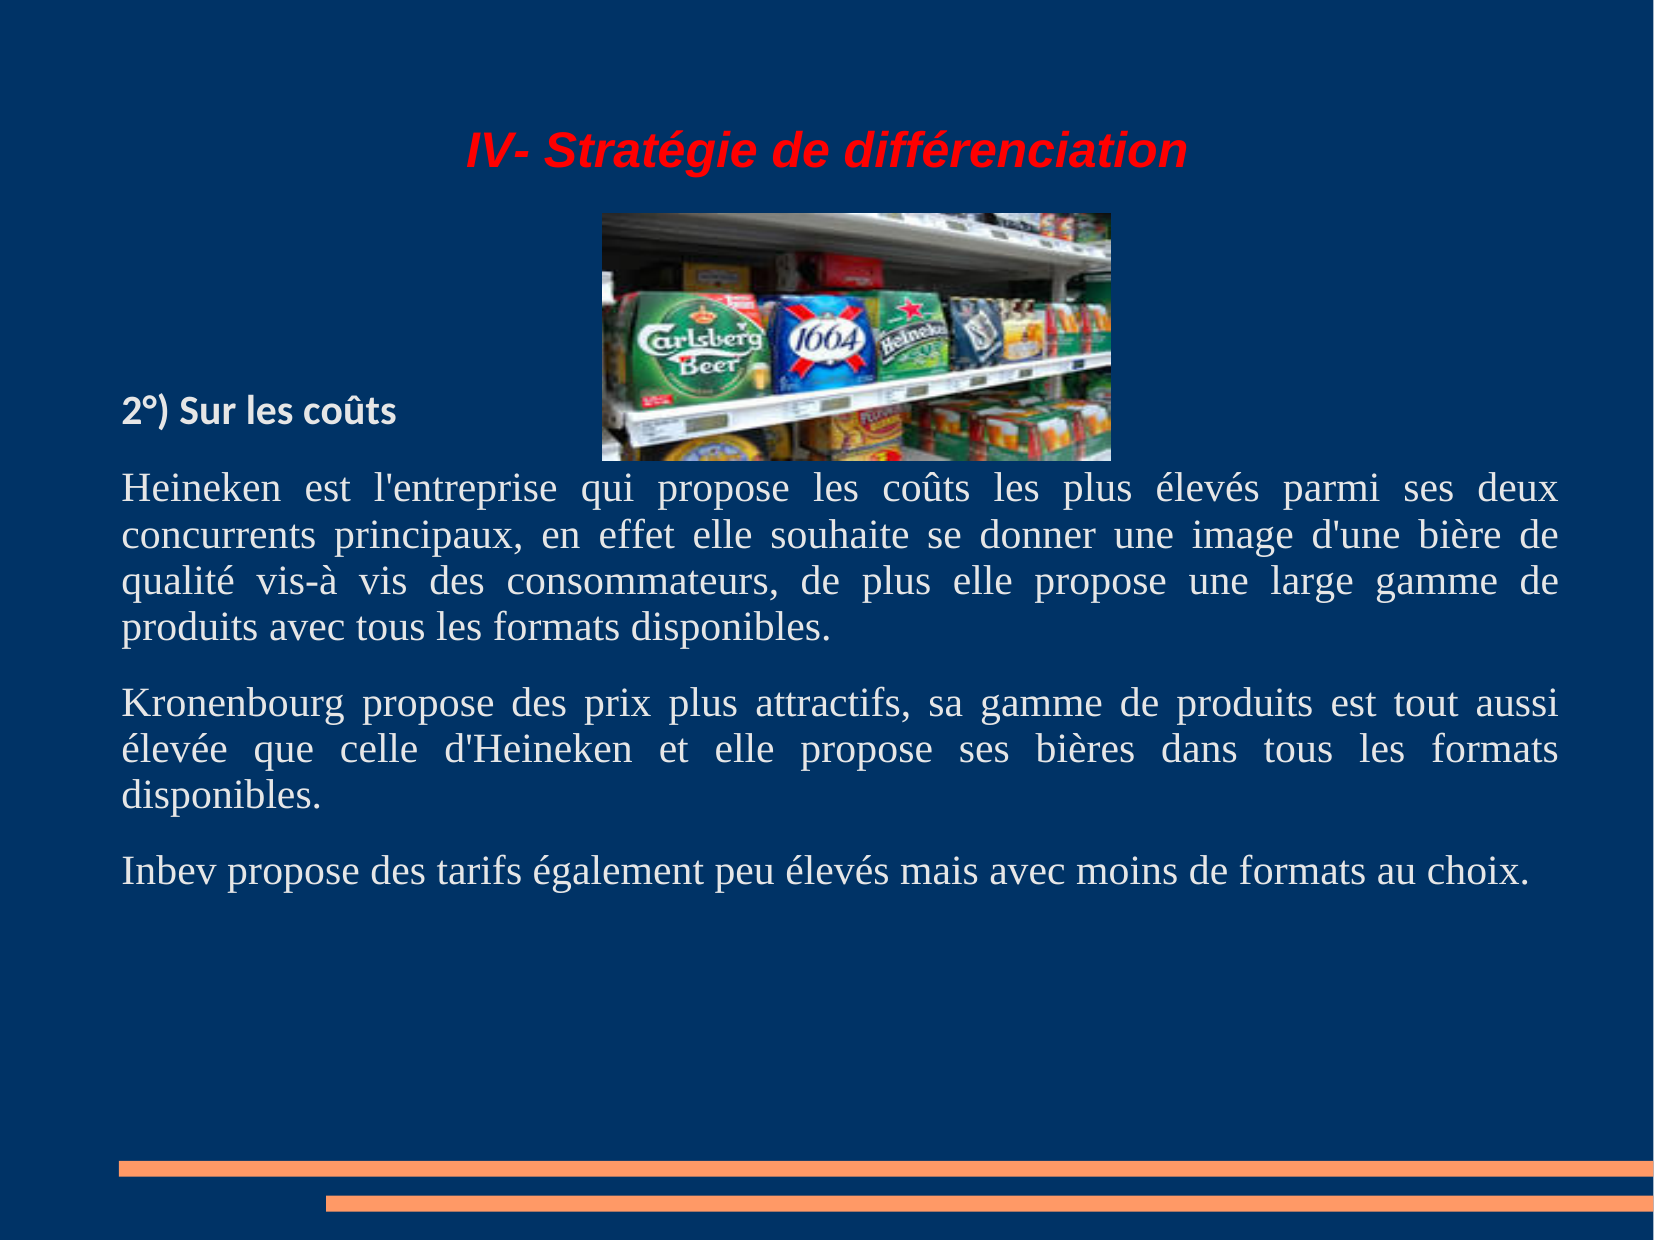

# IV- Stratégie de différenciation
2°) Sur les coûts
Heineken est l'entreprise qui propose les coûts les plus élevés parmi ses deux concurrents principaux, en effet elle souhaite se donner une image d'une bière de qualité vis-à vis des consommateurs, de plus elle propose une large gamme de produits avec tous les formats disponibles.
Kronenbourg propose des prix plus attractifs, sa gamme de produits est tout aussi élevée que celle d'Heineken et elle propose ses bières dans tous les formats disponibles.
Inbev propose des tarifs également peu élevés mais avec moins de formats au choix.